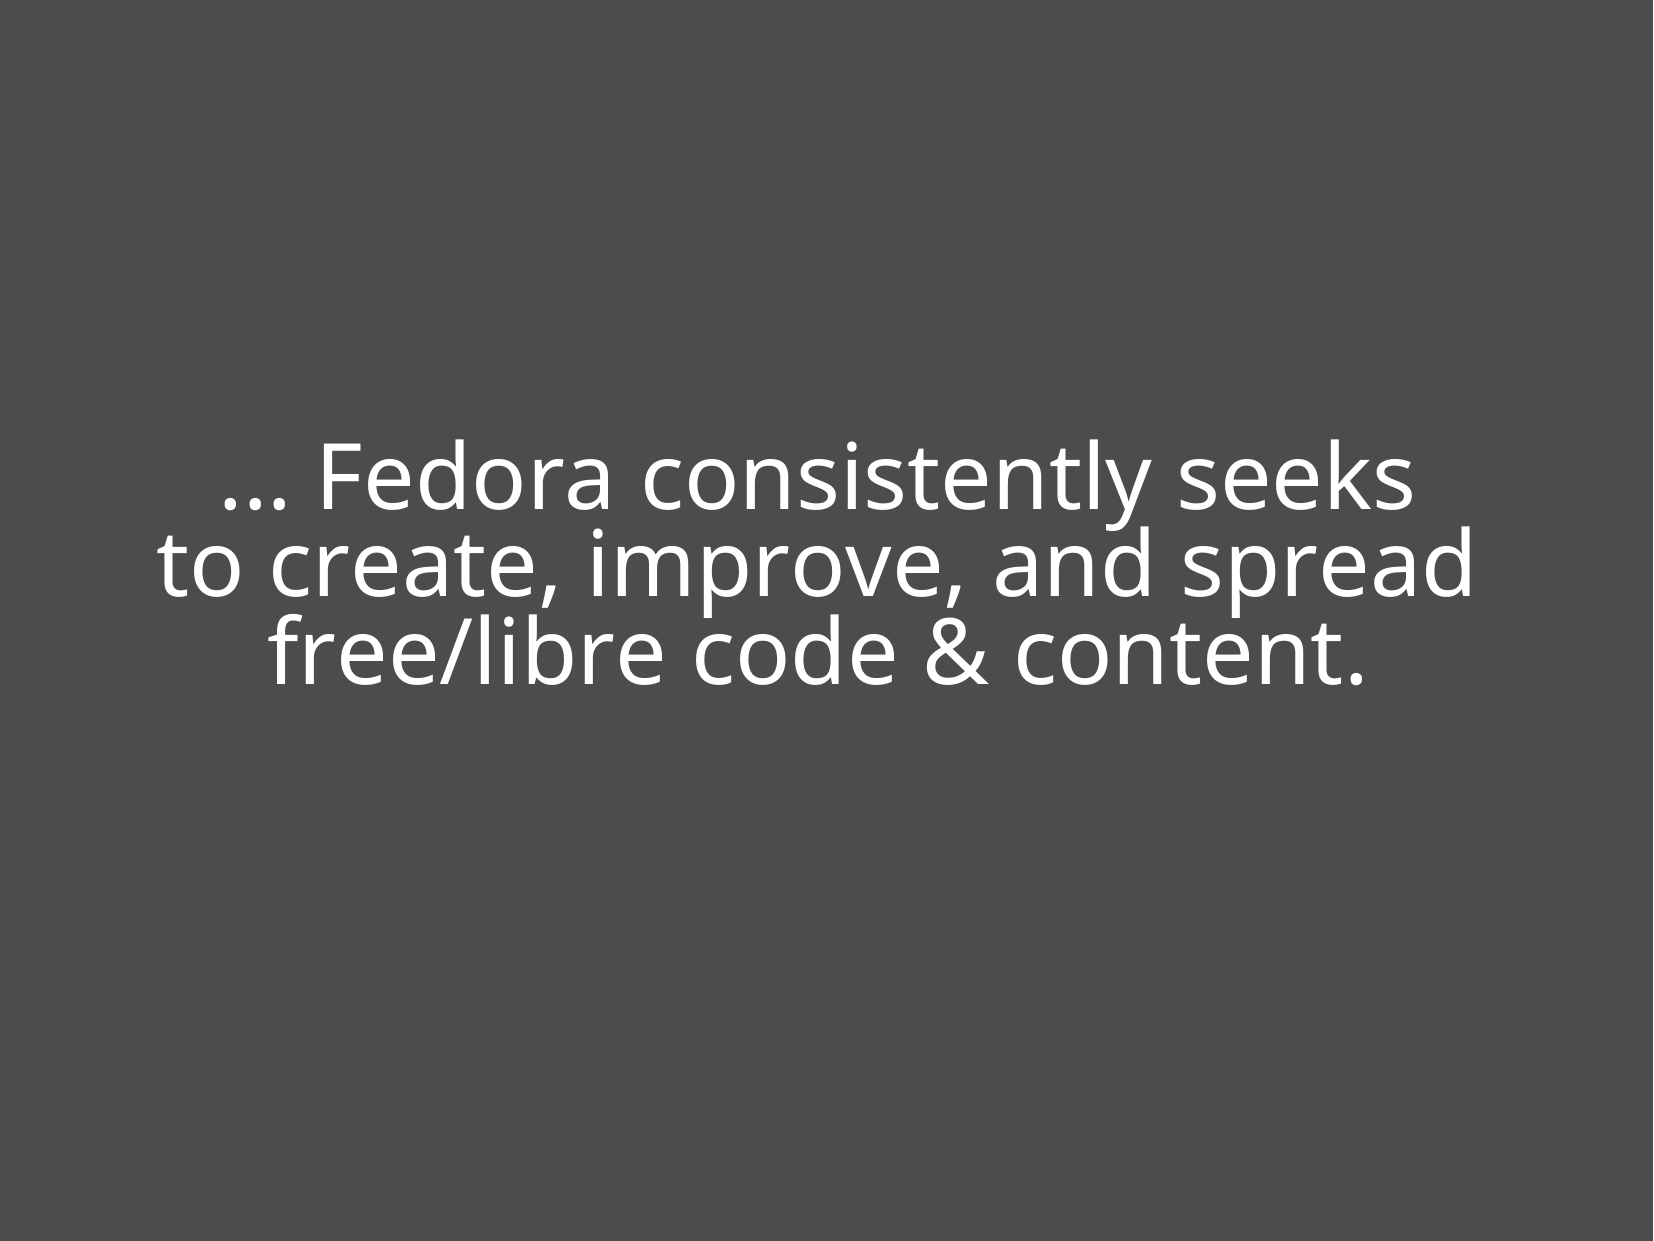

# ... Fedora consistently seeks to create, improve, and spread free/libre code & content.